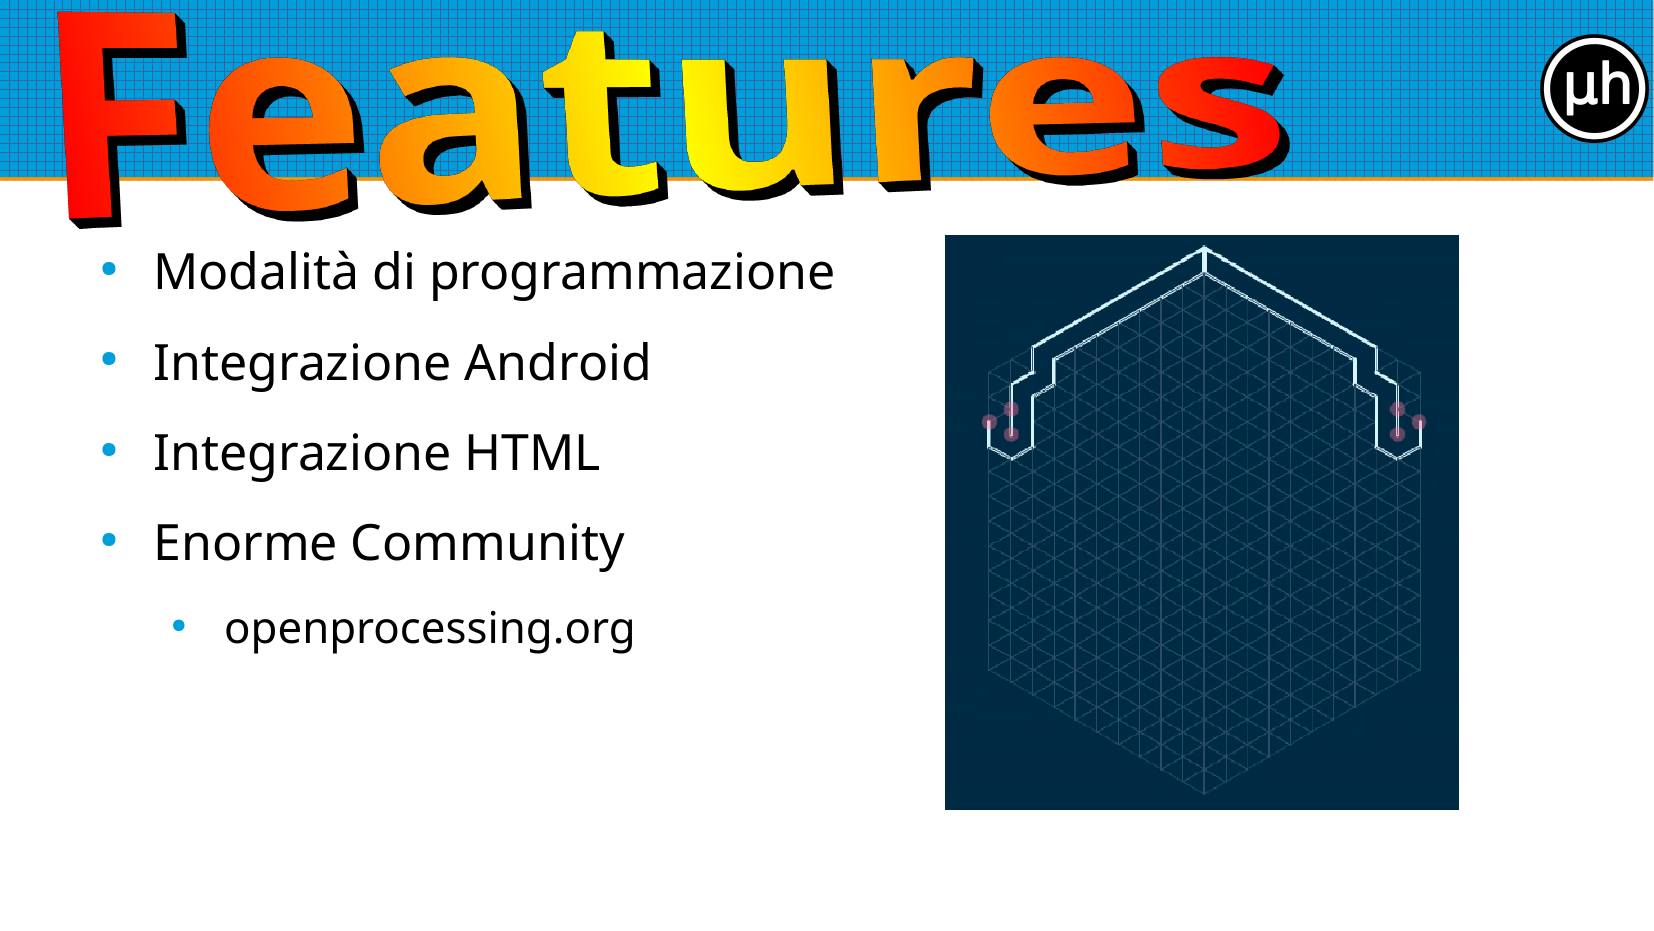

Features
#
Modalità di programmazione
Integrazione Android
Integrazione HTML
Enorme Community
openprocessing.org